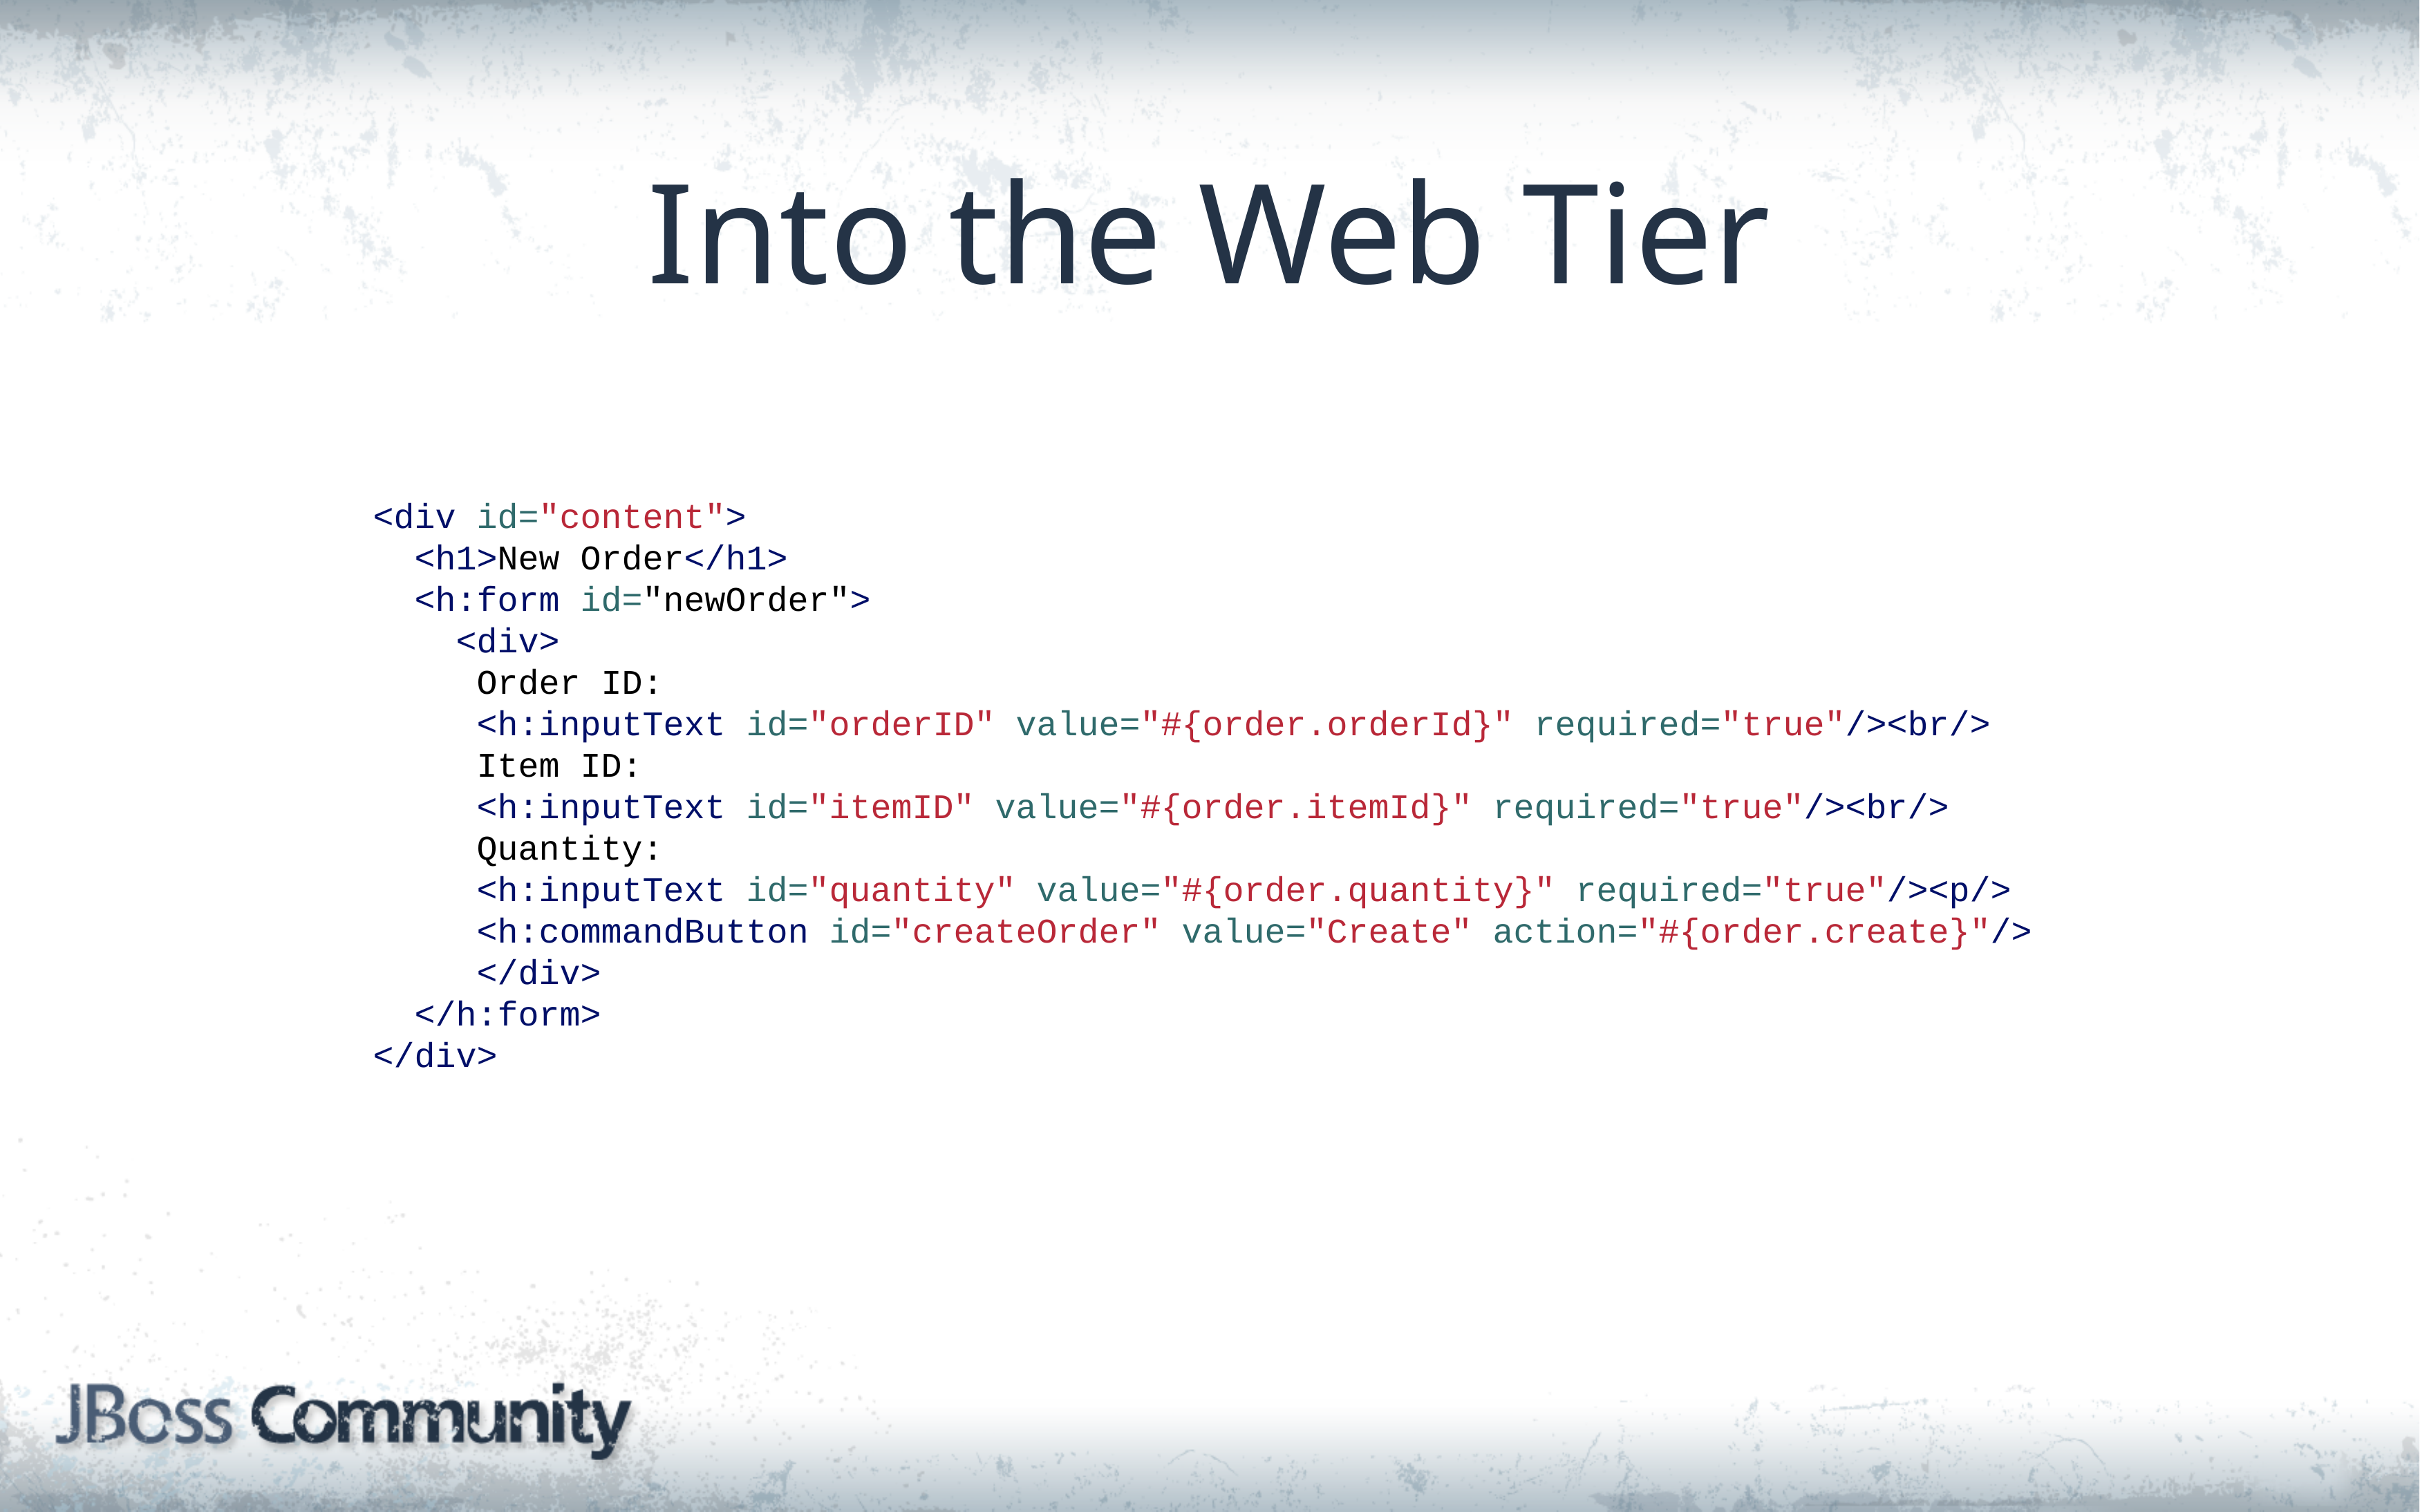

# Into the Web Tier
<div id="content">
 <h1>New Order</h1>
  <h:form id="newOrder">
   <div>
     Order ID:
     <h:inputText id="orderID" value="#{order.orderId}" required="true"/><br/>
     Item ID:
     <h:inputText id="itemID" value="#{order.itemId}" required="true"/><br/>
     Quantity:
     <h:inputText id="quantity" value="#{order.quantity}" required="true"/><p/>
     <h:commandButton id="createOrder" value="Create" action="#{order.create}"/>
    </div>
  </h:form>
</div>